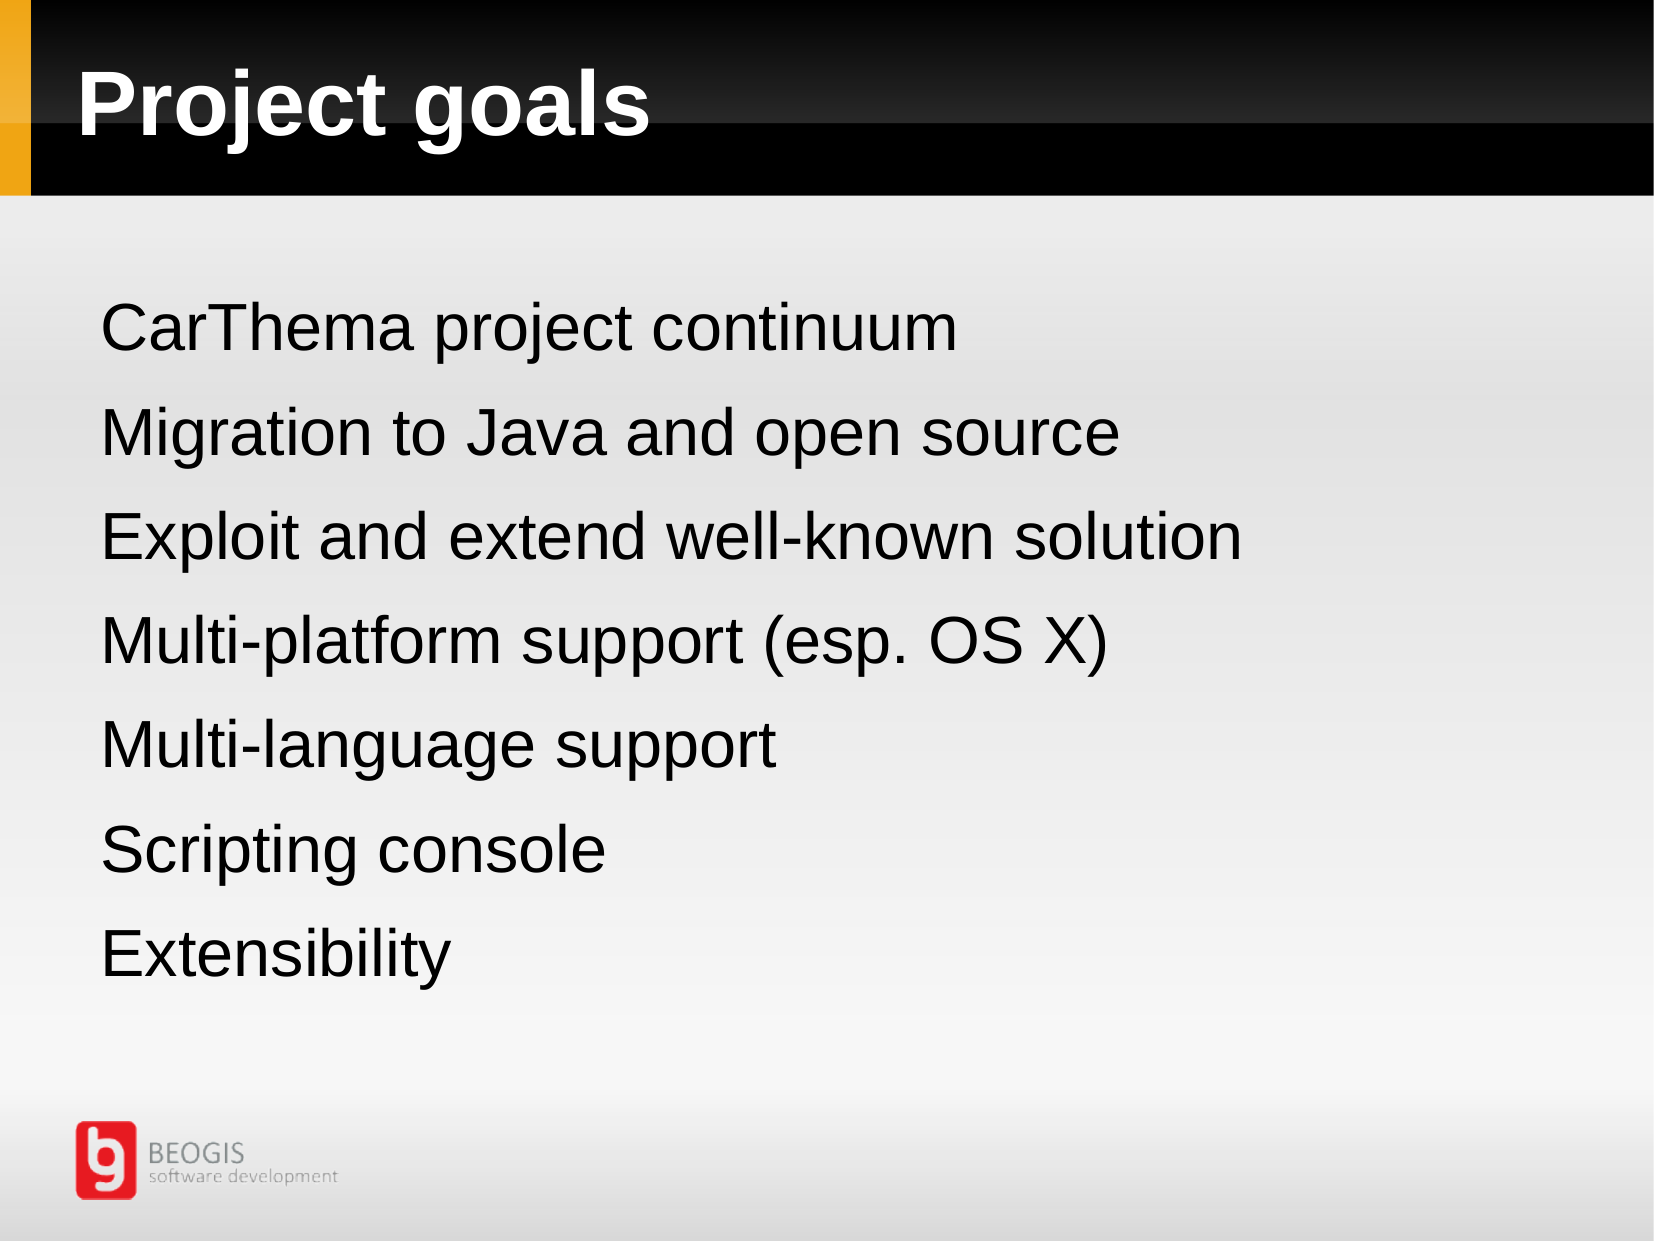

# Project goals
CarThema project continuum
Migration to Java and open source
Exploit and extend well-known solution
Multi-platform support (esp. OS X)
Multi-language support
Scripting console
Extensibility